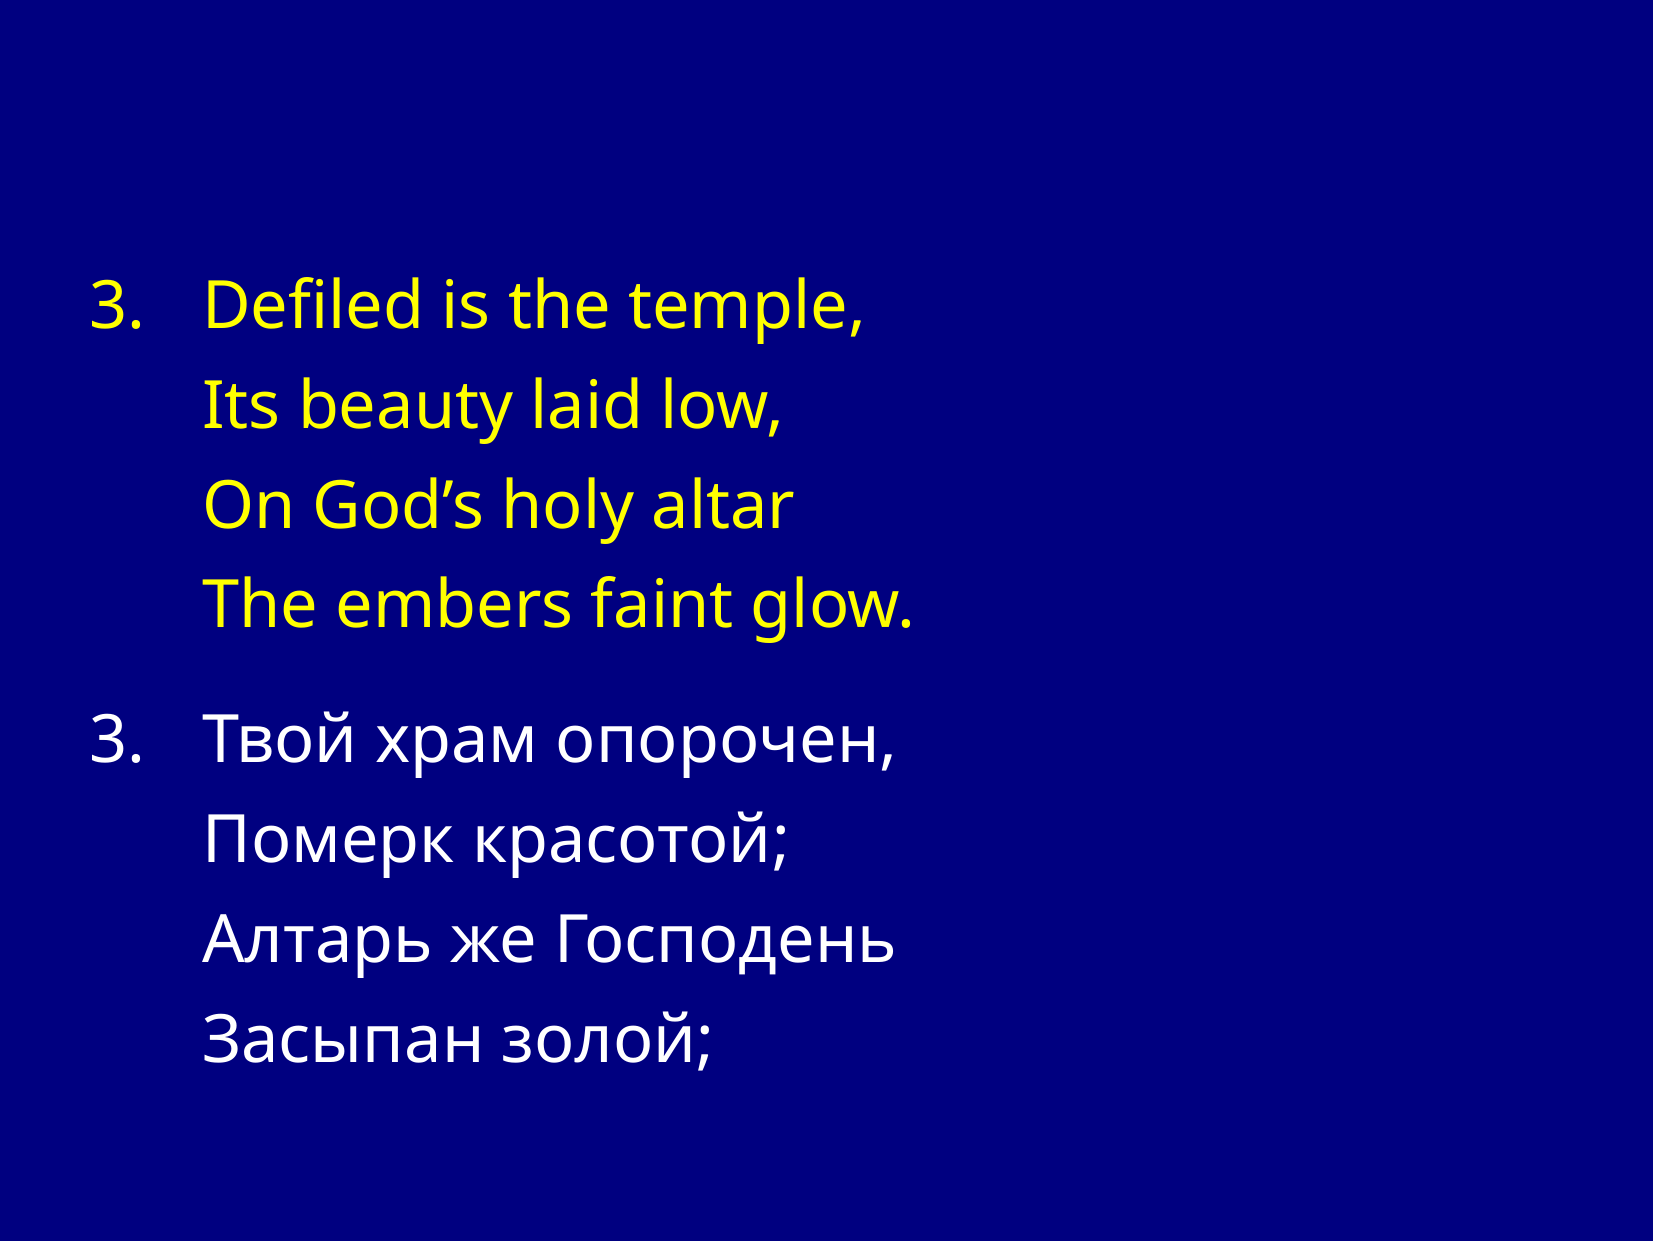

3.	Defiled is the temple,
	Its beauty laid low,
	On God’s holy altar
	The embers faint glow.
3.	Твой храм опорочен,
	Померк красотой;
	Алтарь же Господень
	Засыпан золой;